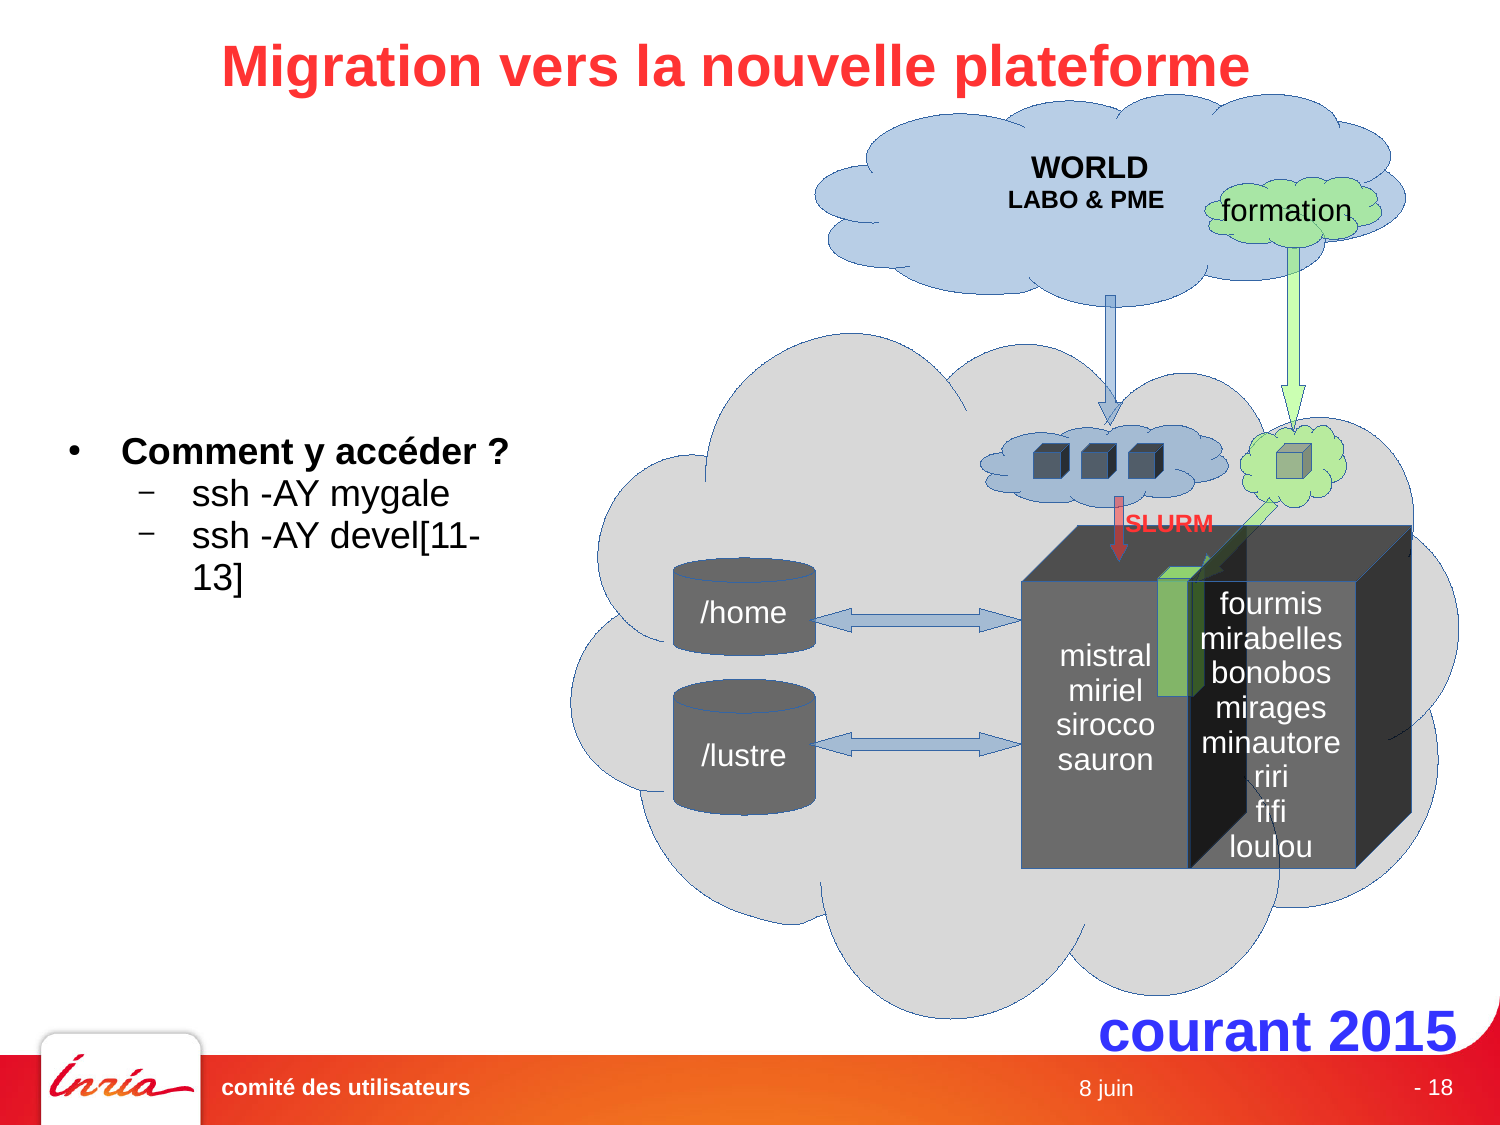

# Migration vers la nouvelle plateforme
WORLD
LABO & PME
formation
Comment y accéder ?
ssh -AY mygale
ssh -AY devel[11-13]
SLURM
mistral
miriel
sirocco
sauron
fourmis
mirabelles
bonobos
mirages
minautore
riri
fifi
loulou
/home
/lustre
courant 2015
comité des utilisateurs
18
8 juin 2015